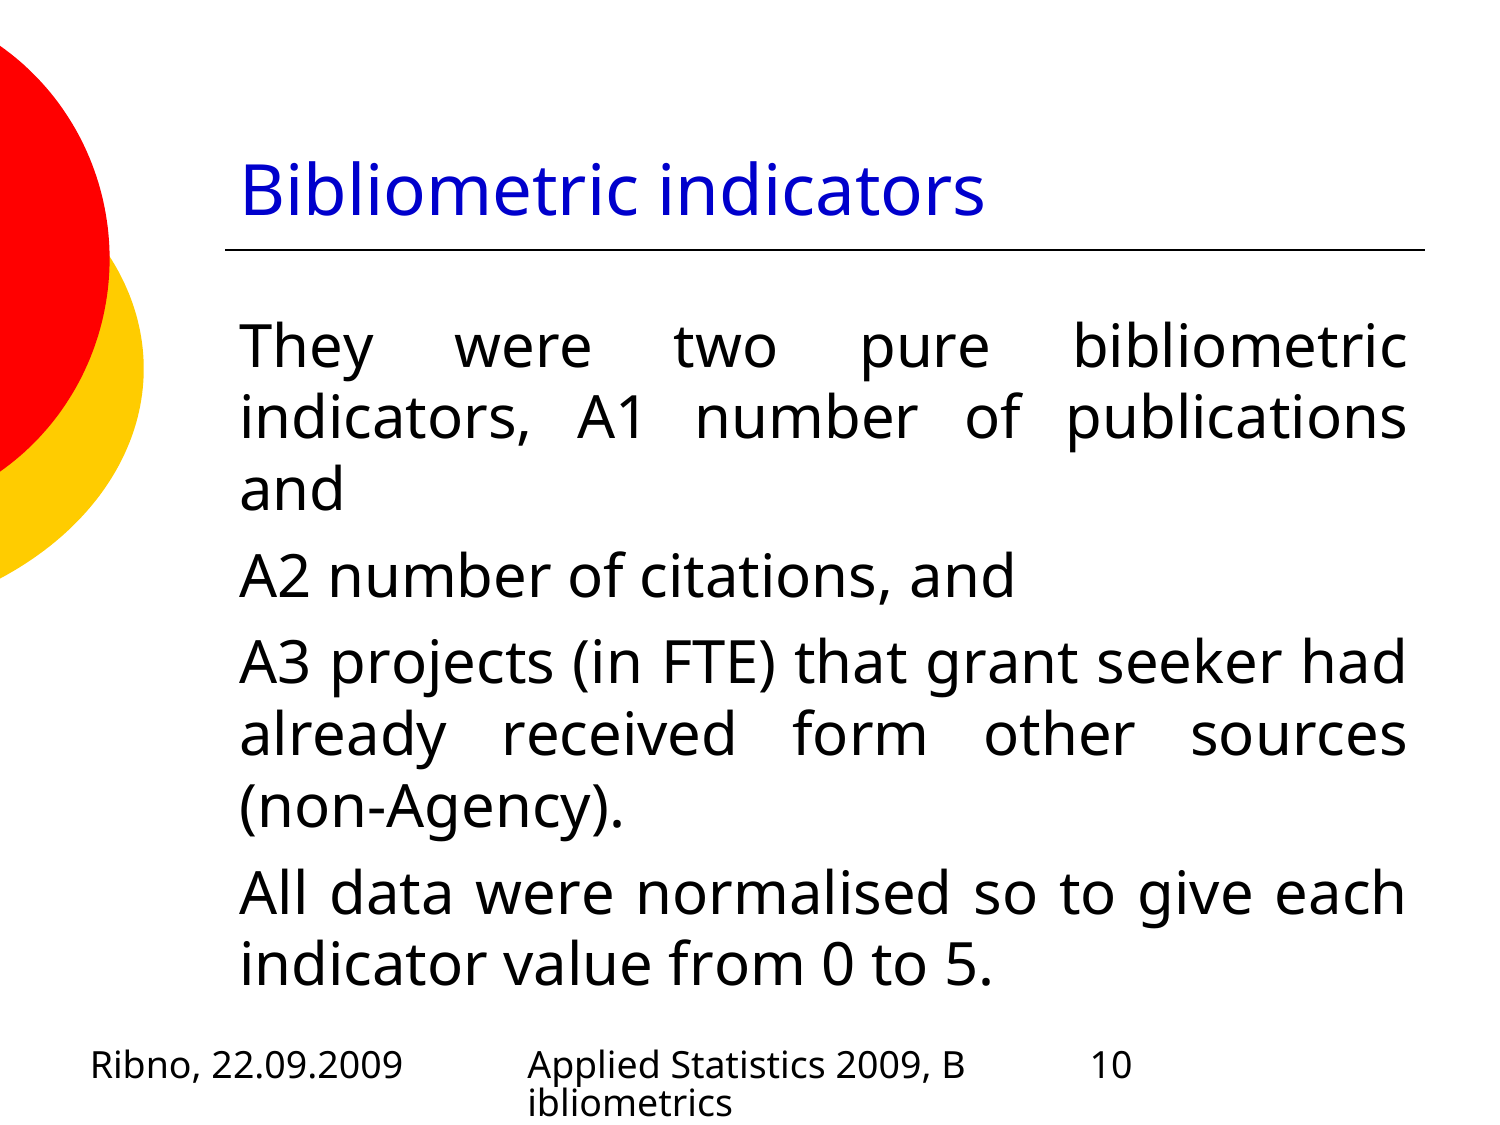

# Bibliometric indicators
They were two pure bibliometric indicators, A1 number of publications and
A2 number of citations, and
A3 projects (in FTE) that grant seeker had already received form other sources (non-Agency).
All data were normalised so to give each indicator value from 0 to 5.
Ribno, 22.09.2009
Applied Statistics 2009, Bibliometrics
10